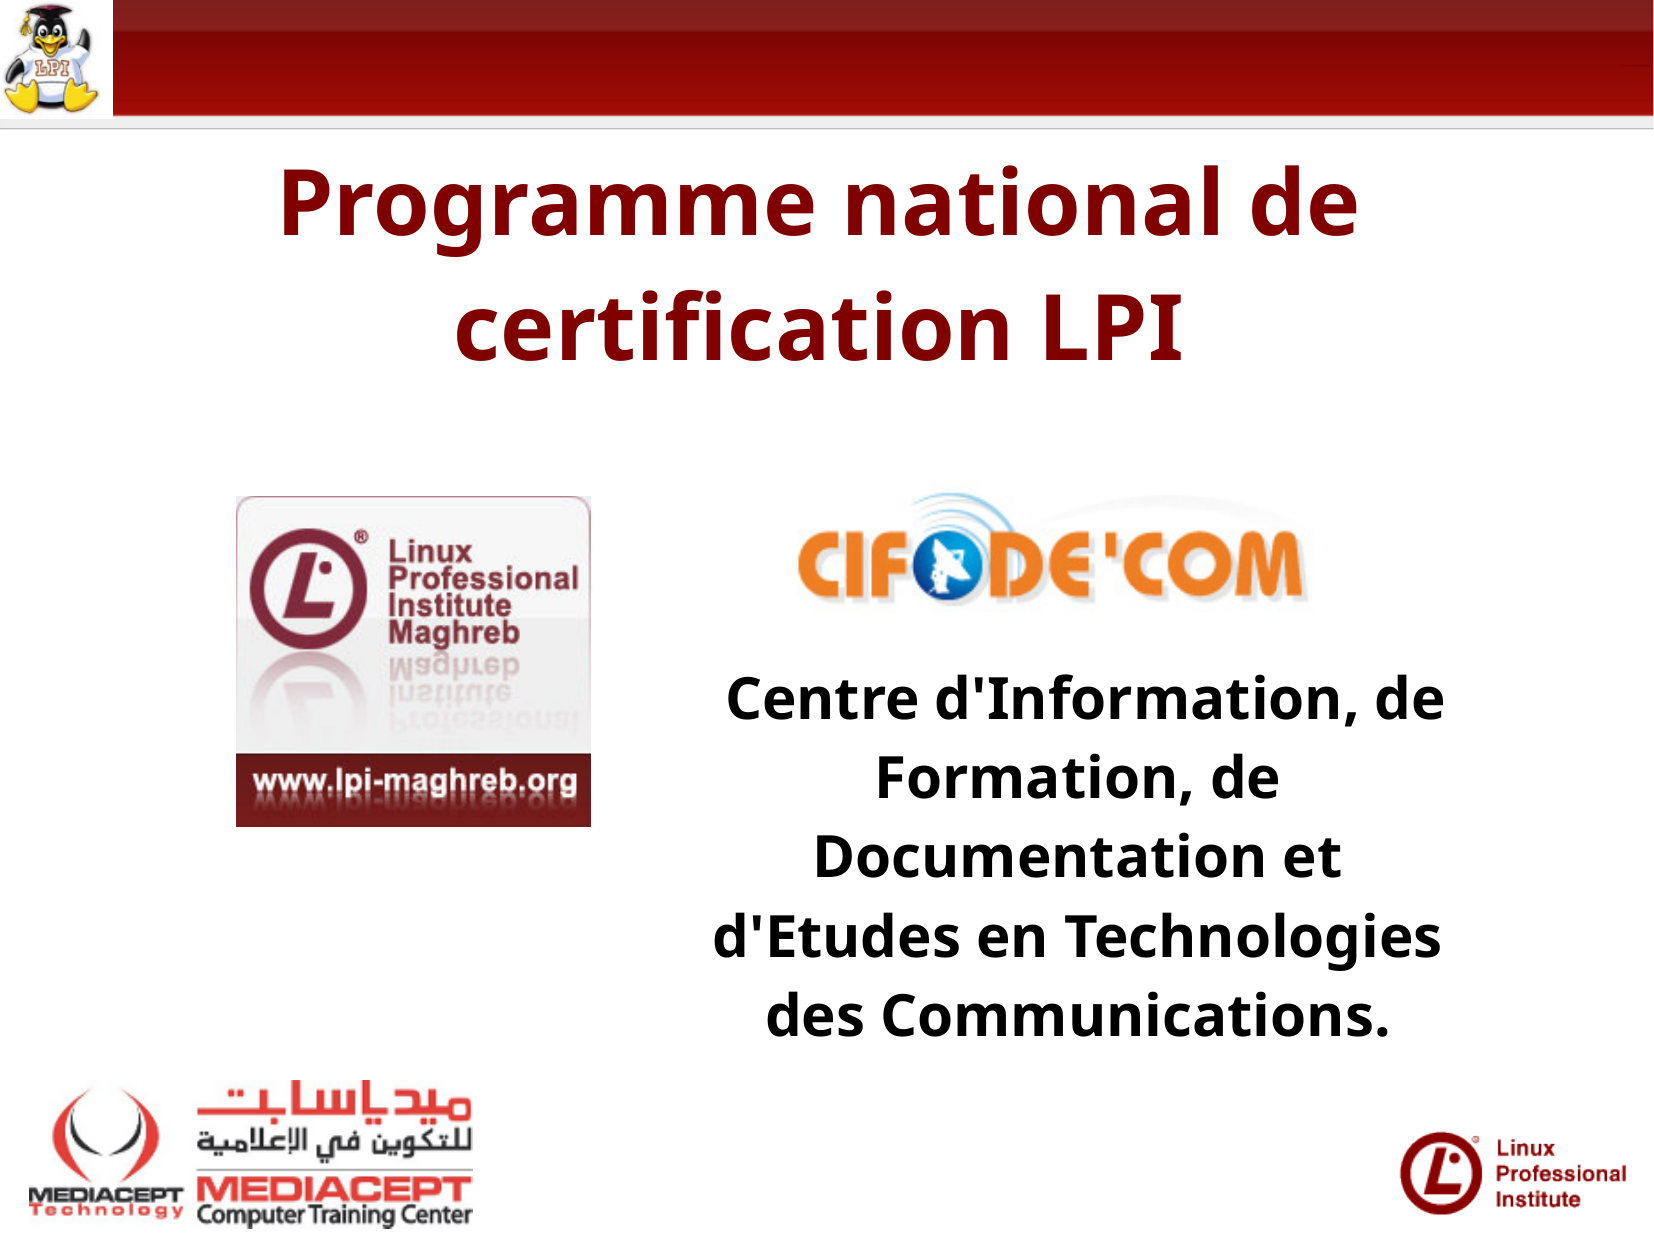

Programme national de certification LPI
 Centre d'Information, de Formation, de Documentation et d'Etudes en Technologies des Communications.